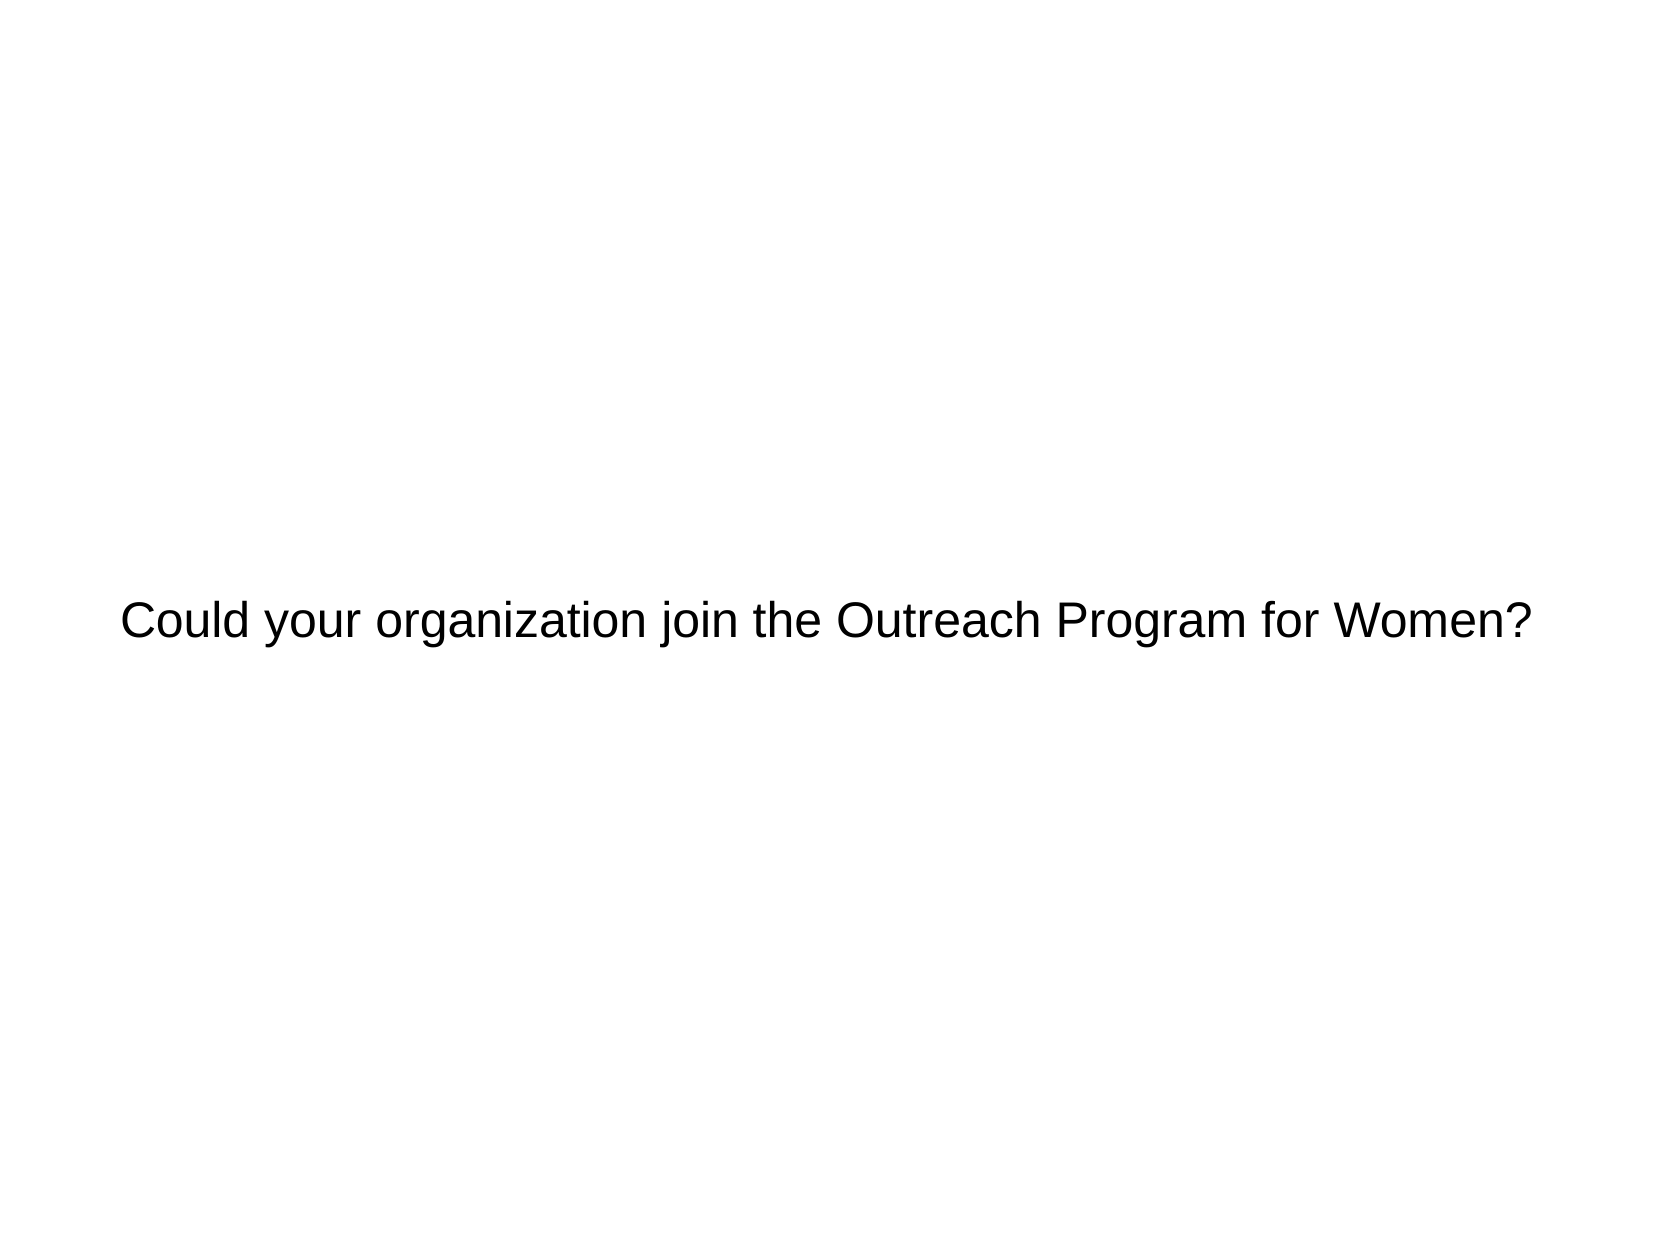

# Could your organization join the Outreach Program for Women?